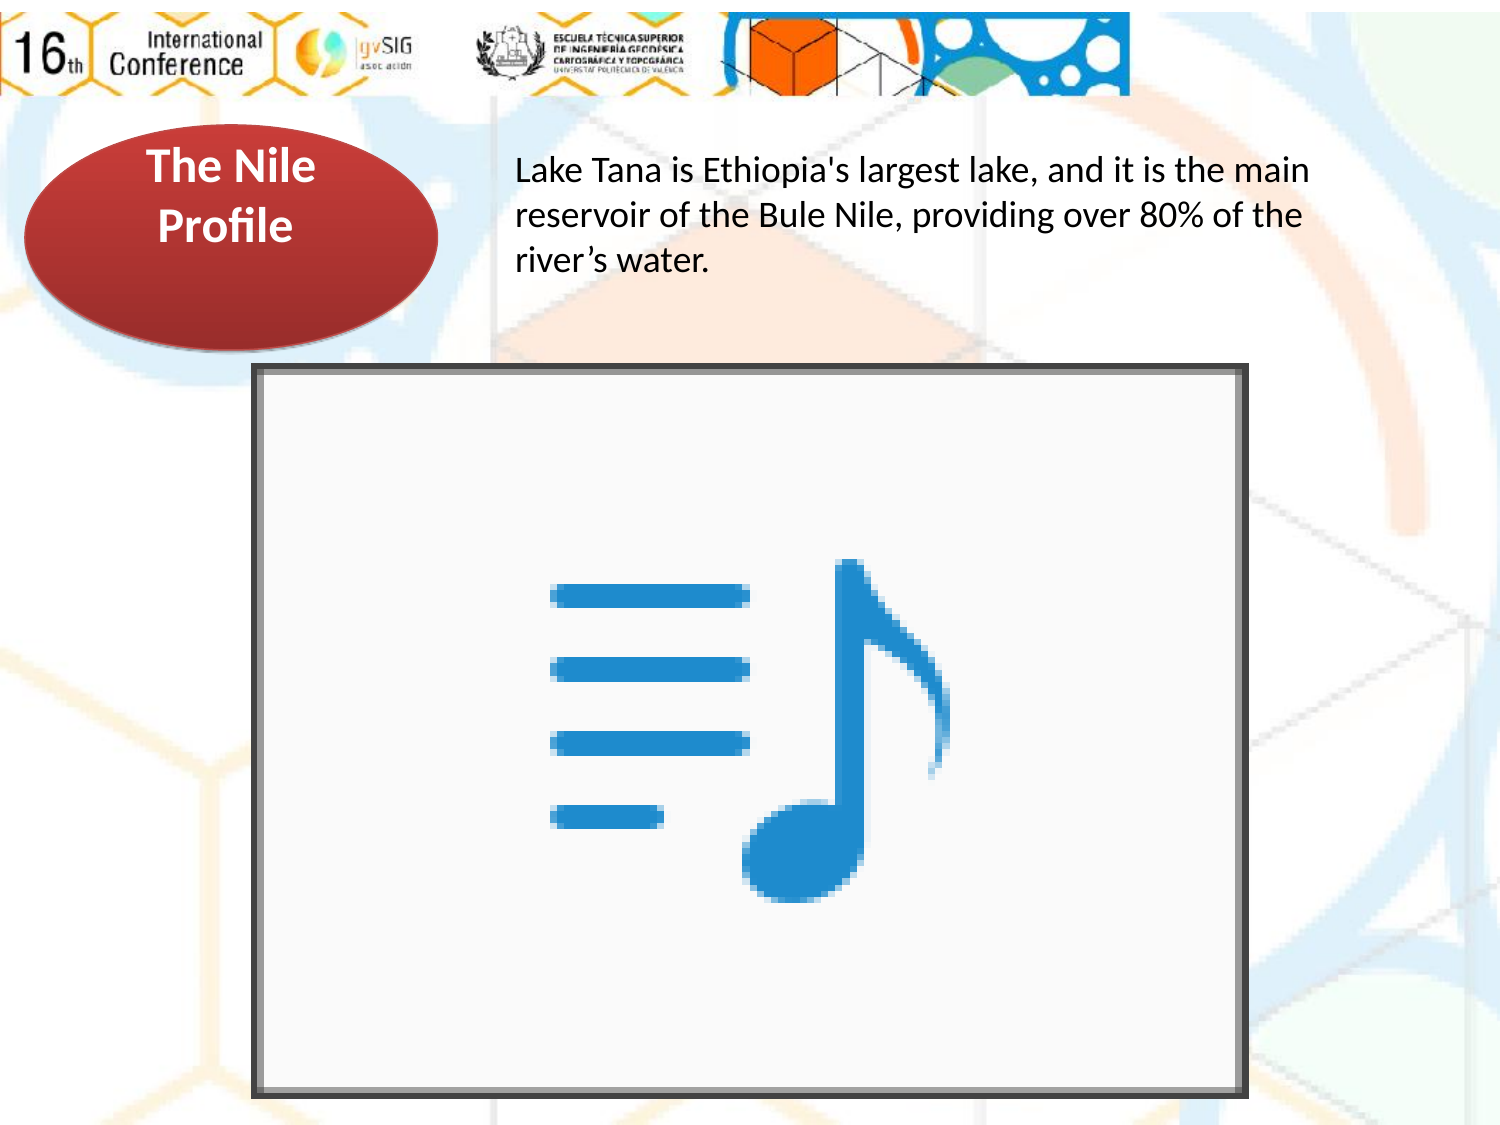

The Nile Profile
Lake Tana is Ethiopia's largest lake, and it is the main reservoir of the Bule Nile, providing over 80% of the river’s water.